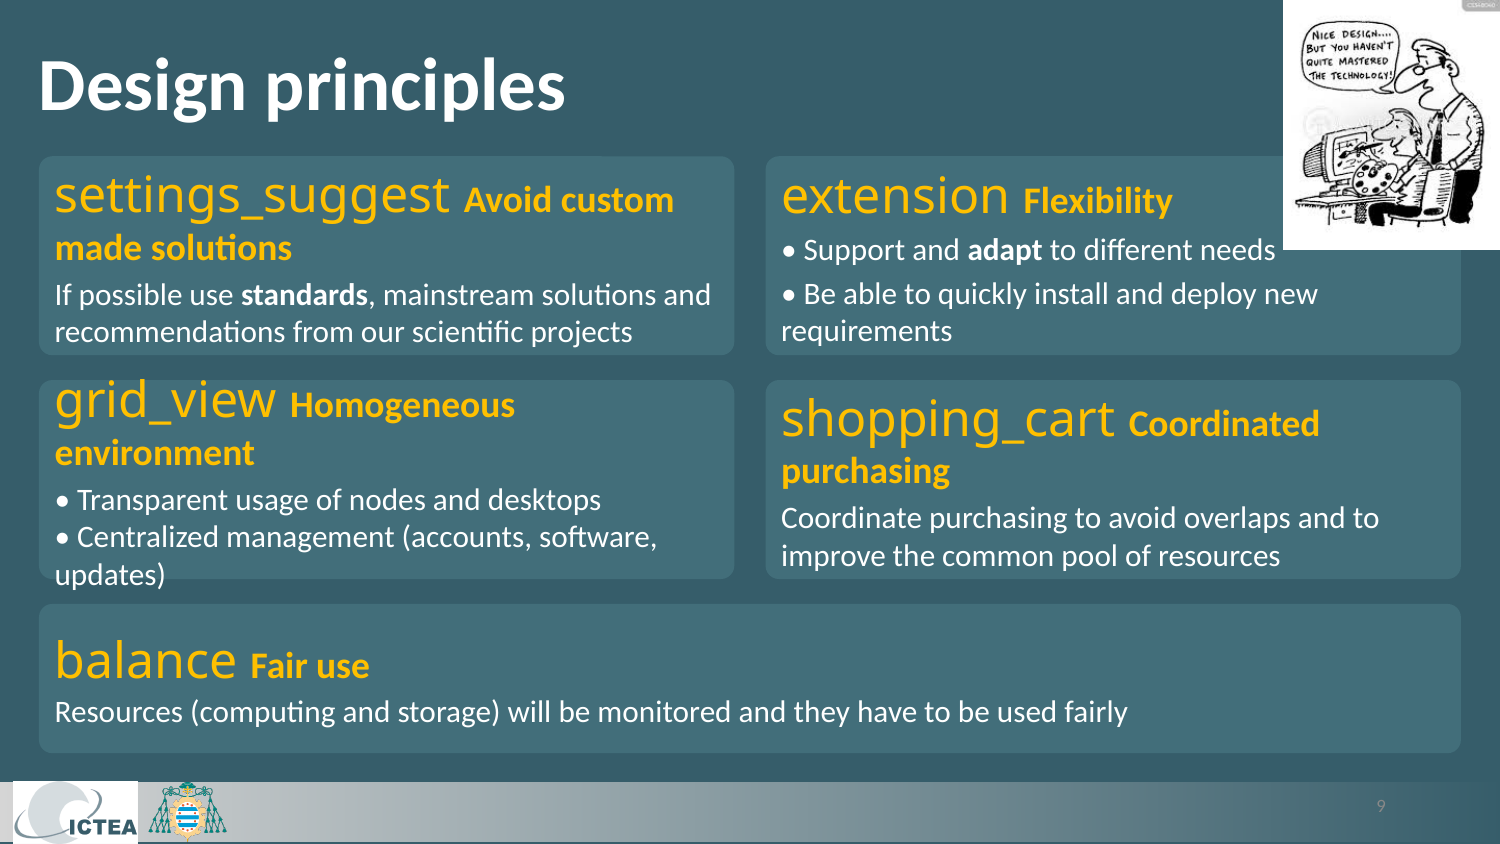

# Design principles
settings_suggest Avoid custom made solutions
If possible use standards, mainstream solutions and recommendations from our scientific projects
extension Flexibility
• Support and adapt to different needs
• Be able to quickly install and deploy new requirements
grid_view Homogeneous environment
• Transparent usage of nodes and desktops
• Centralized management (accounts, software, updates)
shopping_cart Coordinated purchasing
Coordinate purchasing to avoid overlaps and to improve the common pool of resources
balance Fair use
Resources (computing and storage) will be monitored and they have to be used fairly